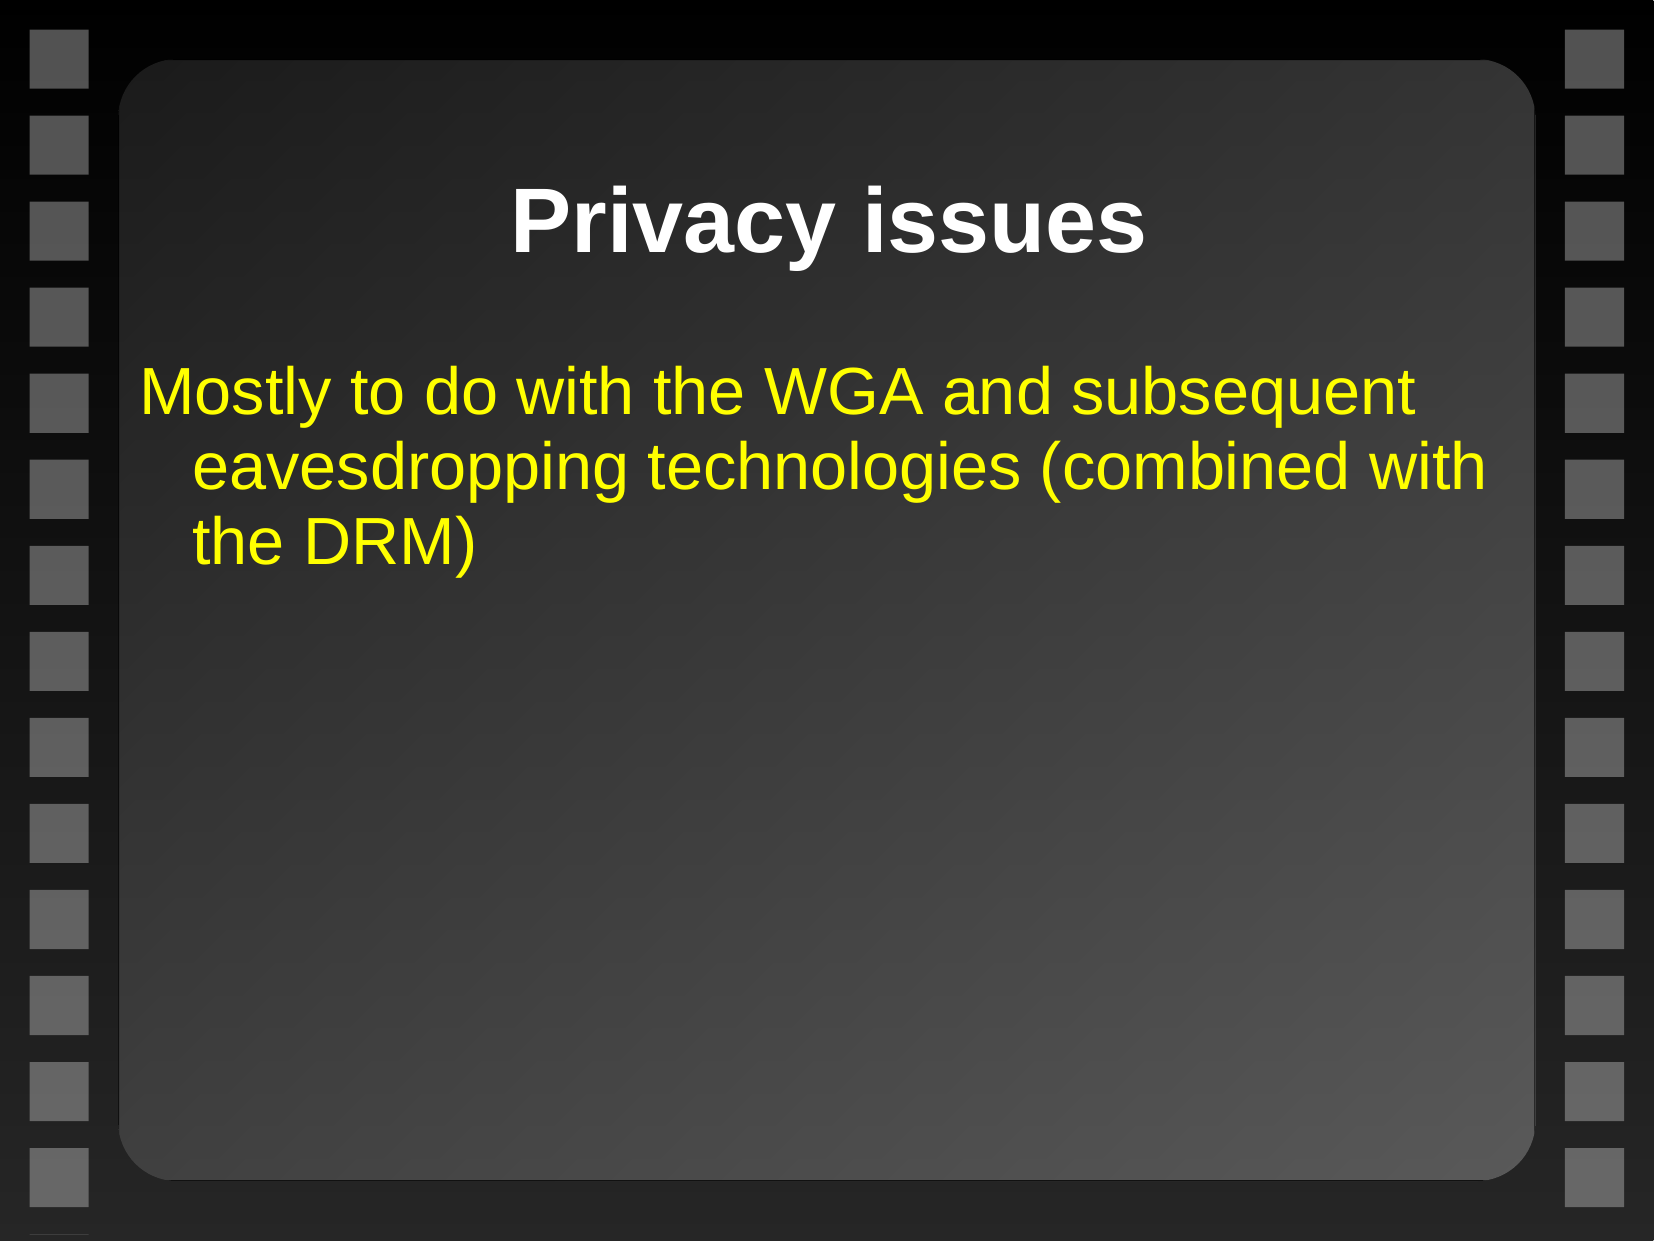

# Privacy issues
Mostly to do with the WGA and subsequent eavesdropping technologies (combined with the DRM)